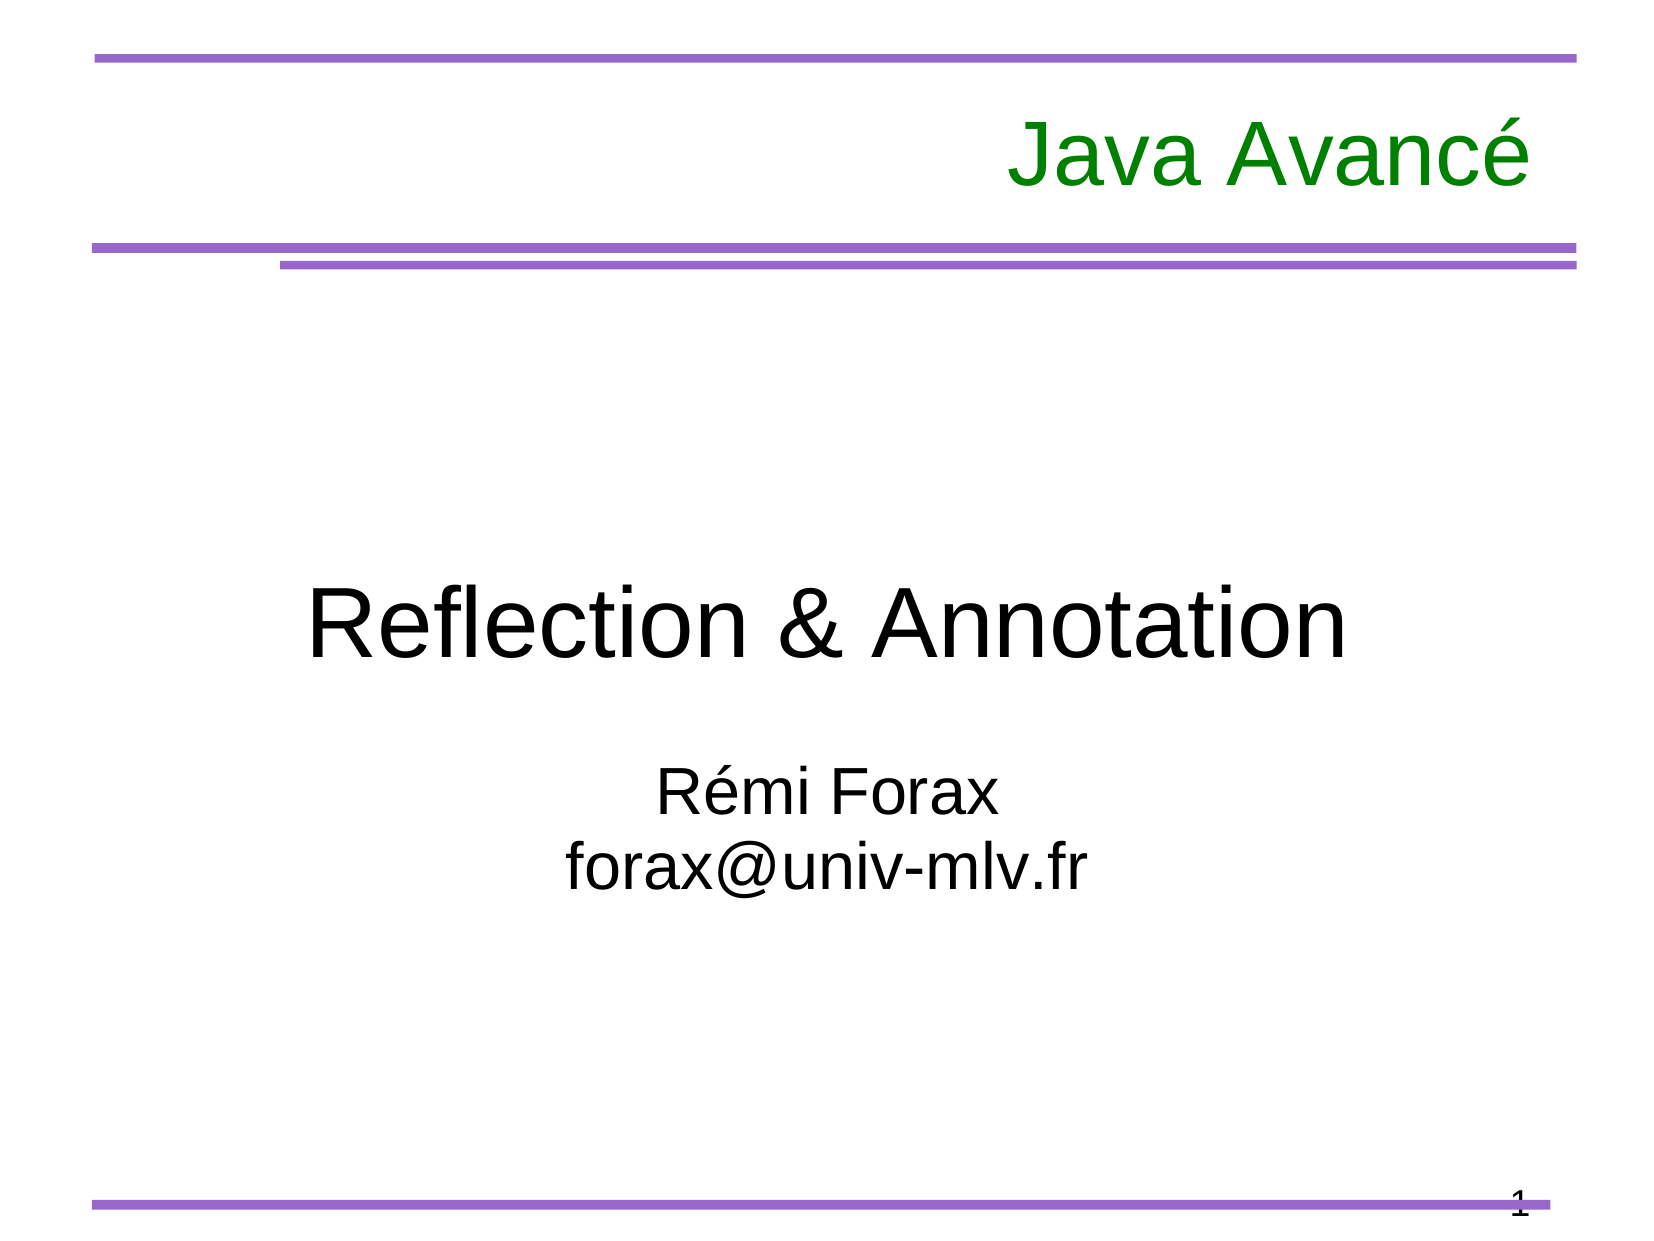

# Java Avancé
Reflection & Annotation
Rémi Forax
forax@univ-mlv.fr